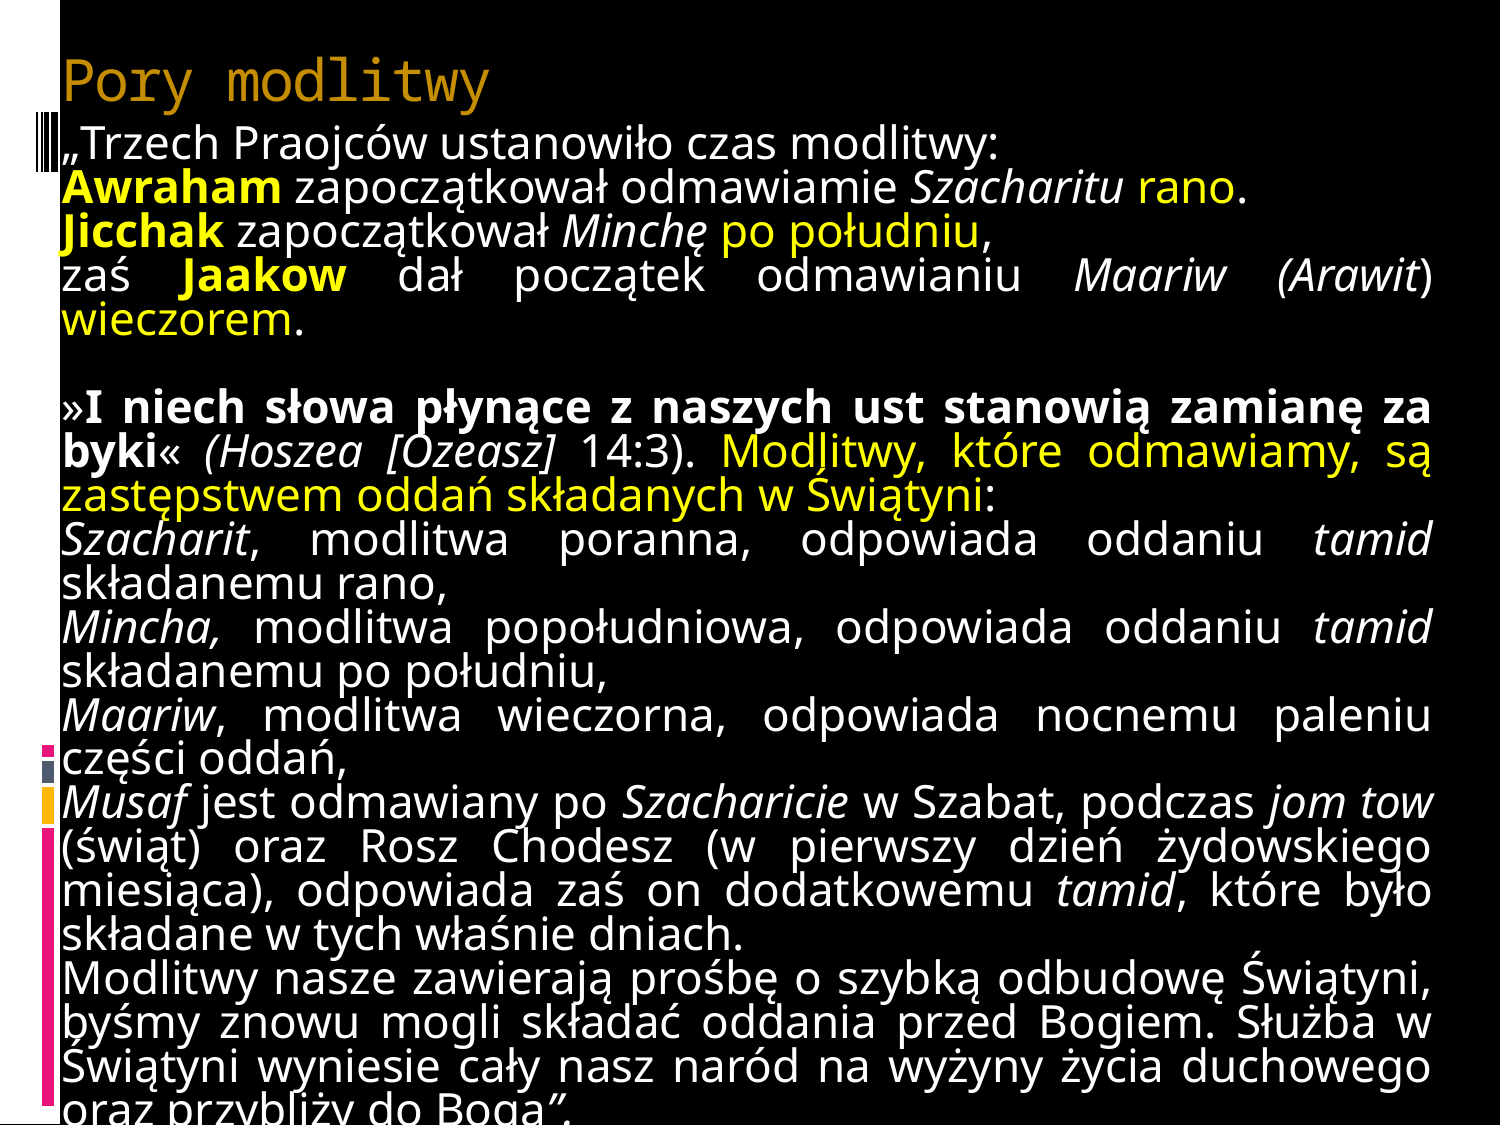

# Pory modlitwy
„Trzech Praojców ustanowiło czas modlitwy:
Awraham zapoczątkował odmawiamie Szacharitu rano.
Jicchak zapoczątkował Minchę po południu,
zaś Jaakow dał początek odmawianiu Maariw (Arawit) wieczorem.
»I niech słowa płynące z naszych ust stanowią zamianę za byki« (Hoszea [Ozeasz] 14:3). Modlitwy, które odmawiamy, są zastępstwem oddań składanych w Świątyni:
Szacharit, modlitwa poranna, odpowiada oddaniu tamid składanemu rano,
Mincha, modlitwa popołudniowa, odpowiada oddaniu tamid składanemu po południu,
Maariw, modlitwa wieczorna, odpowiada nocnemu paleniu części oddań,
Musaf jest odmawiany po Szacharicie w Szabat, podczas jom tow (świąt) oraz Rosz Chodesz (w pierwszy dzień żydowskiego miesiąca), odpowiada zaś on dodatkowemu tamid, które było składane w tych właśnie dniach.
Modlitwy nasze zawierają prośbę o szybką odbudowę Świątyni, byśmy znowu mogli składać oddania przed Bogiem. Służba w Świątyni wyniesie cały nasz naród na wyżyny życia duchowego oraz przybliży do Boga”.
/rabin Zew Greenwald, Bramy Halachy, Religijne prawo żydowskie , s. 40, Pardes Lauder, Kraków 2005/